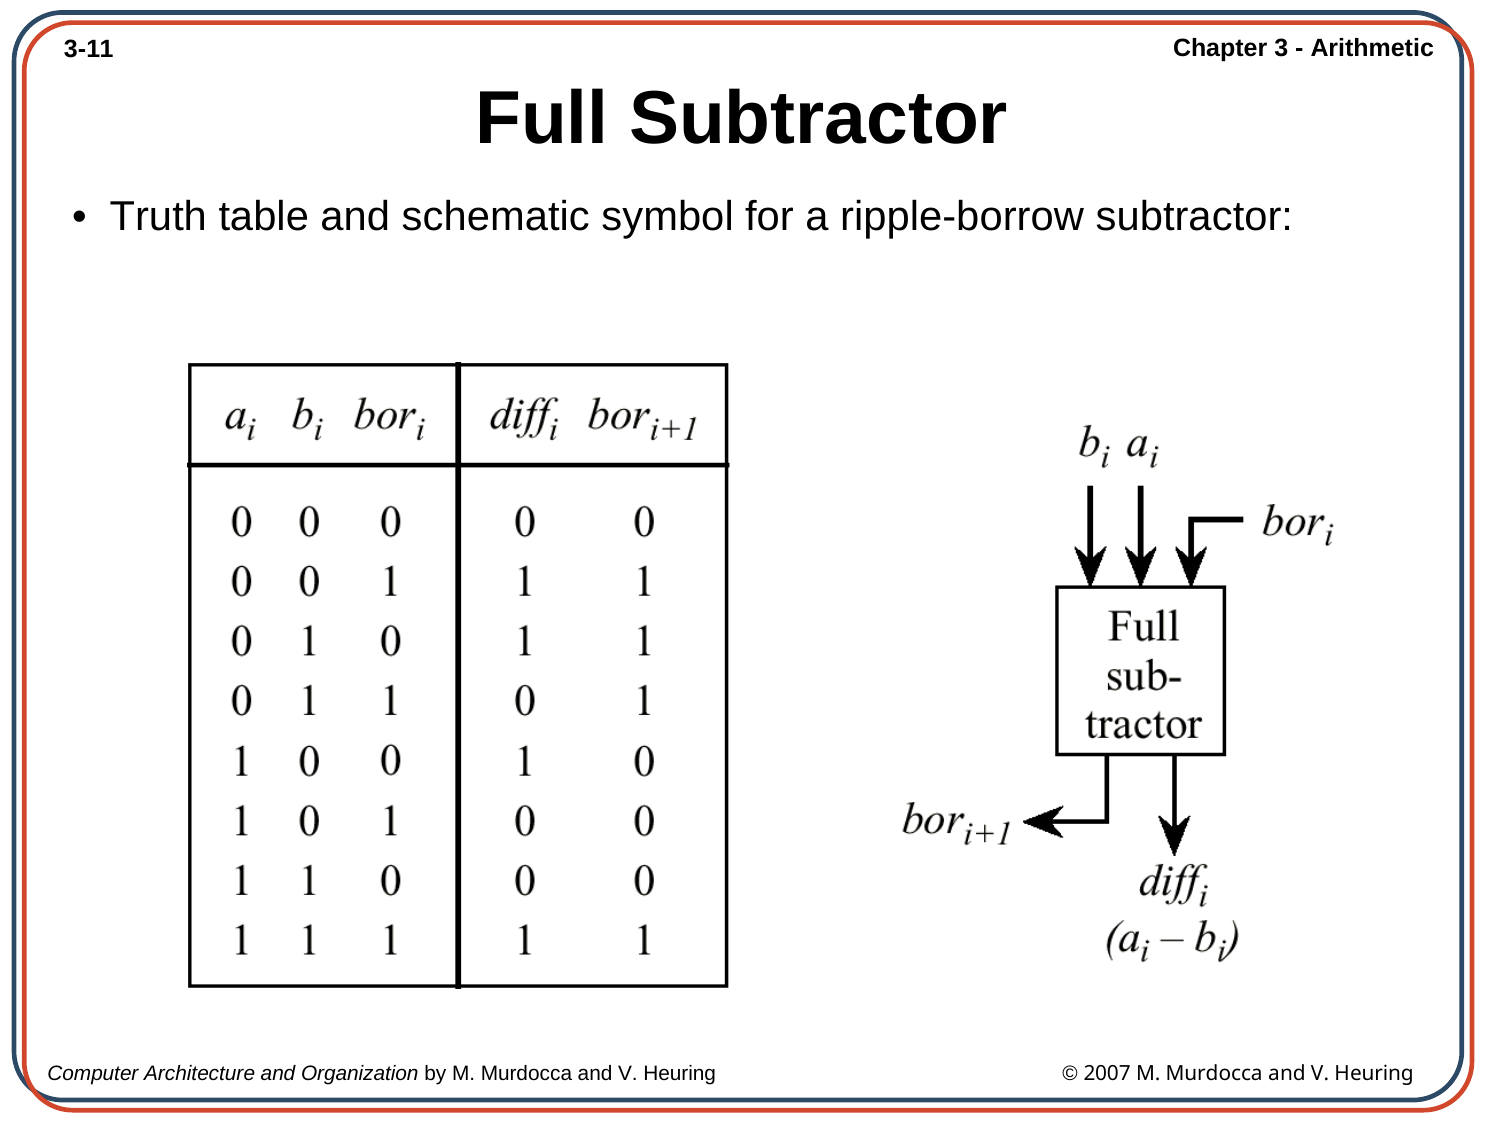

# Full Subtractor
•	Truth table and schematic symbol for a ripple-borrow subtractor: